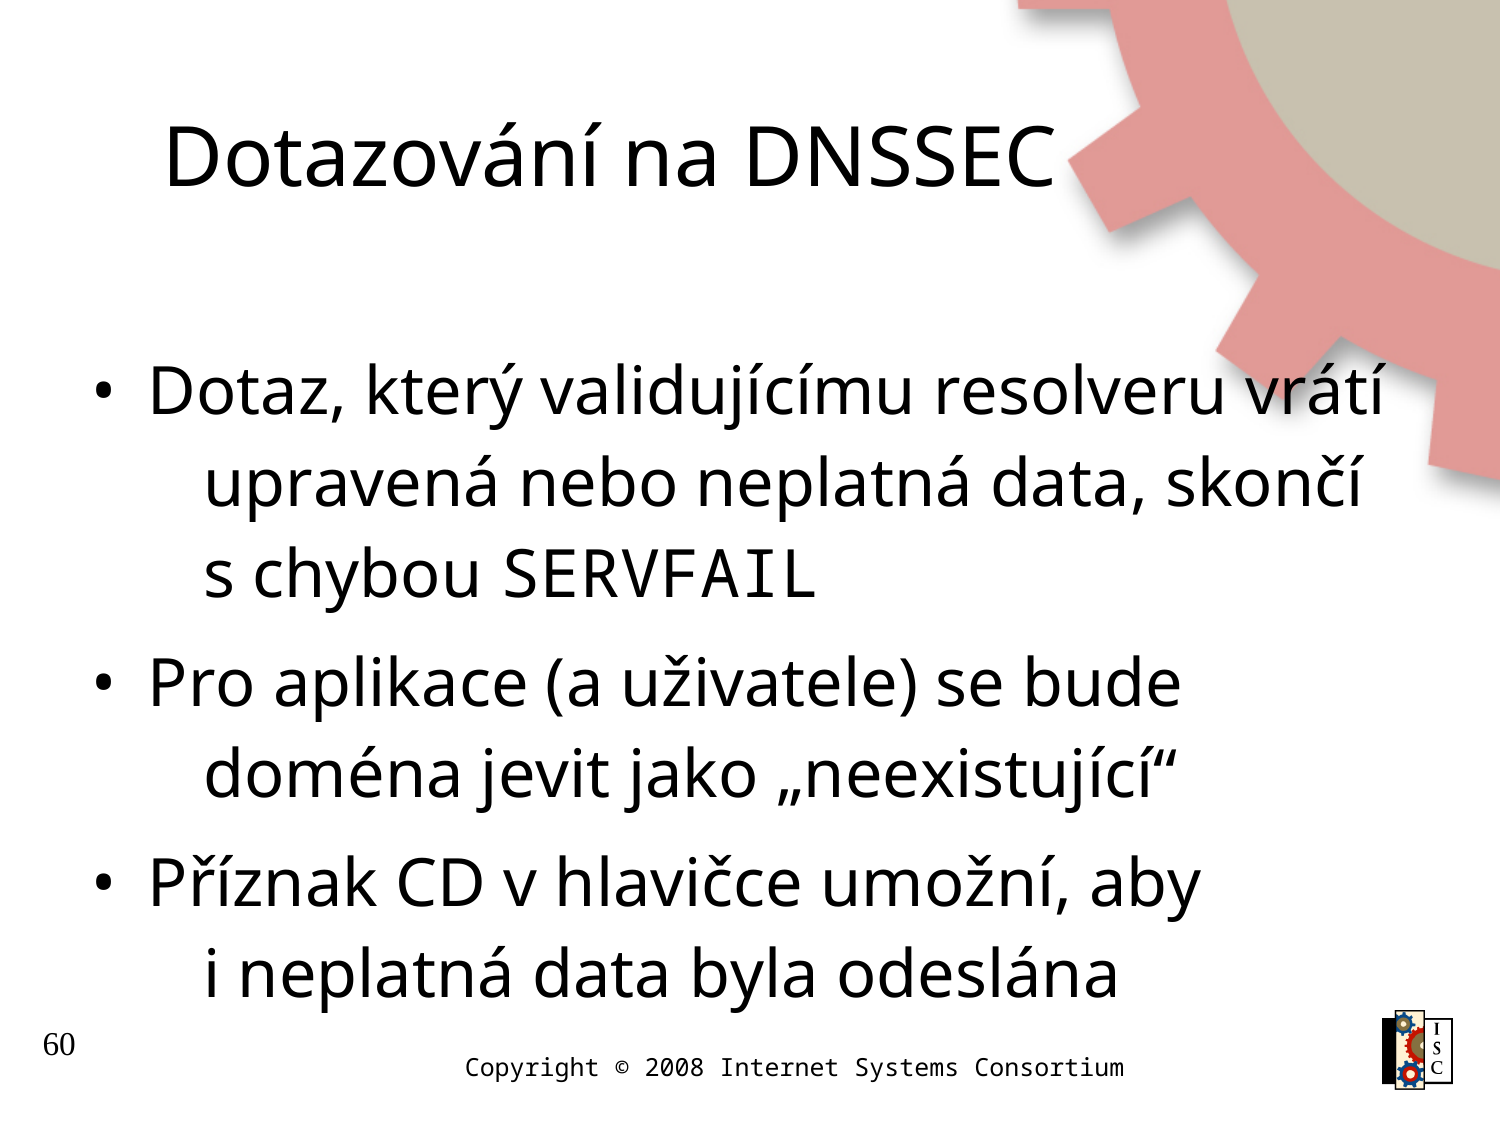

# Dotazování na DNSSEC
Dotaz, který validujícímu resolveru vrátí upravená nebo neplatná data, skončí s chybou SERVFAIL
Pro aplikace (a uživatele) se bude doména jevit jako „neexistující“
Příznak CD v hlavičce umožní, aby i neplatná data byla odeslána